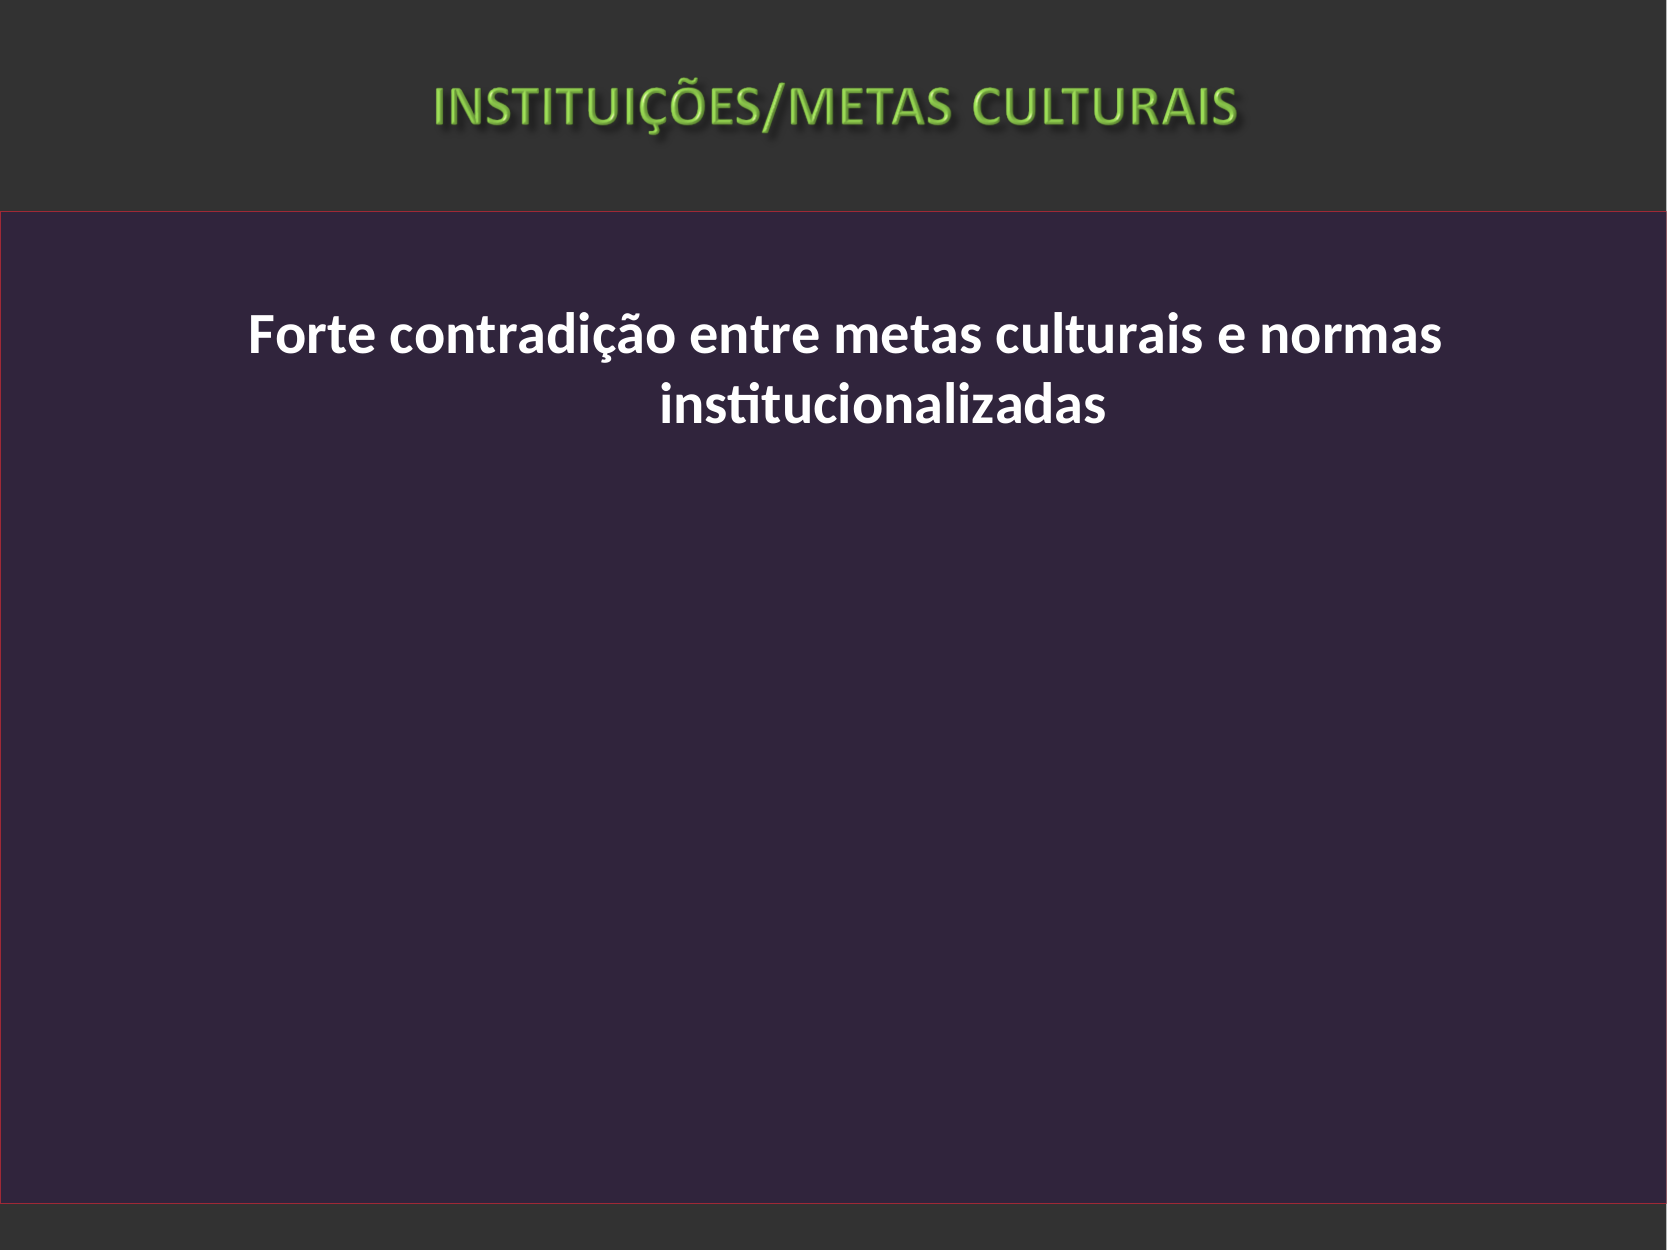

# Forte contradição entre metas culturais e normas institucionalizadas